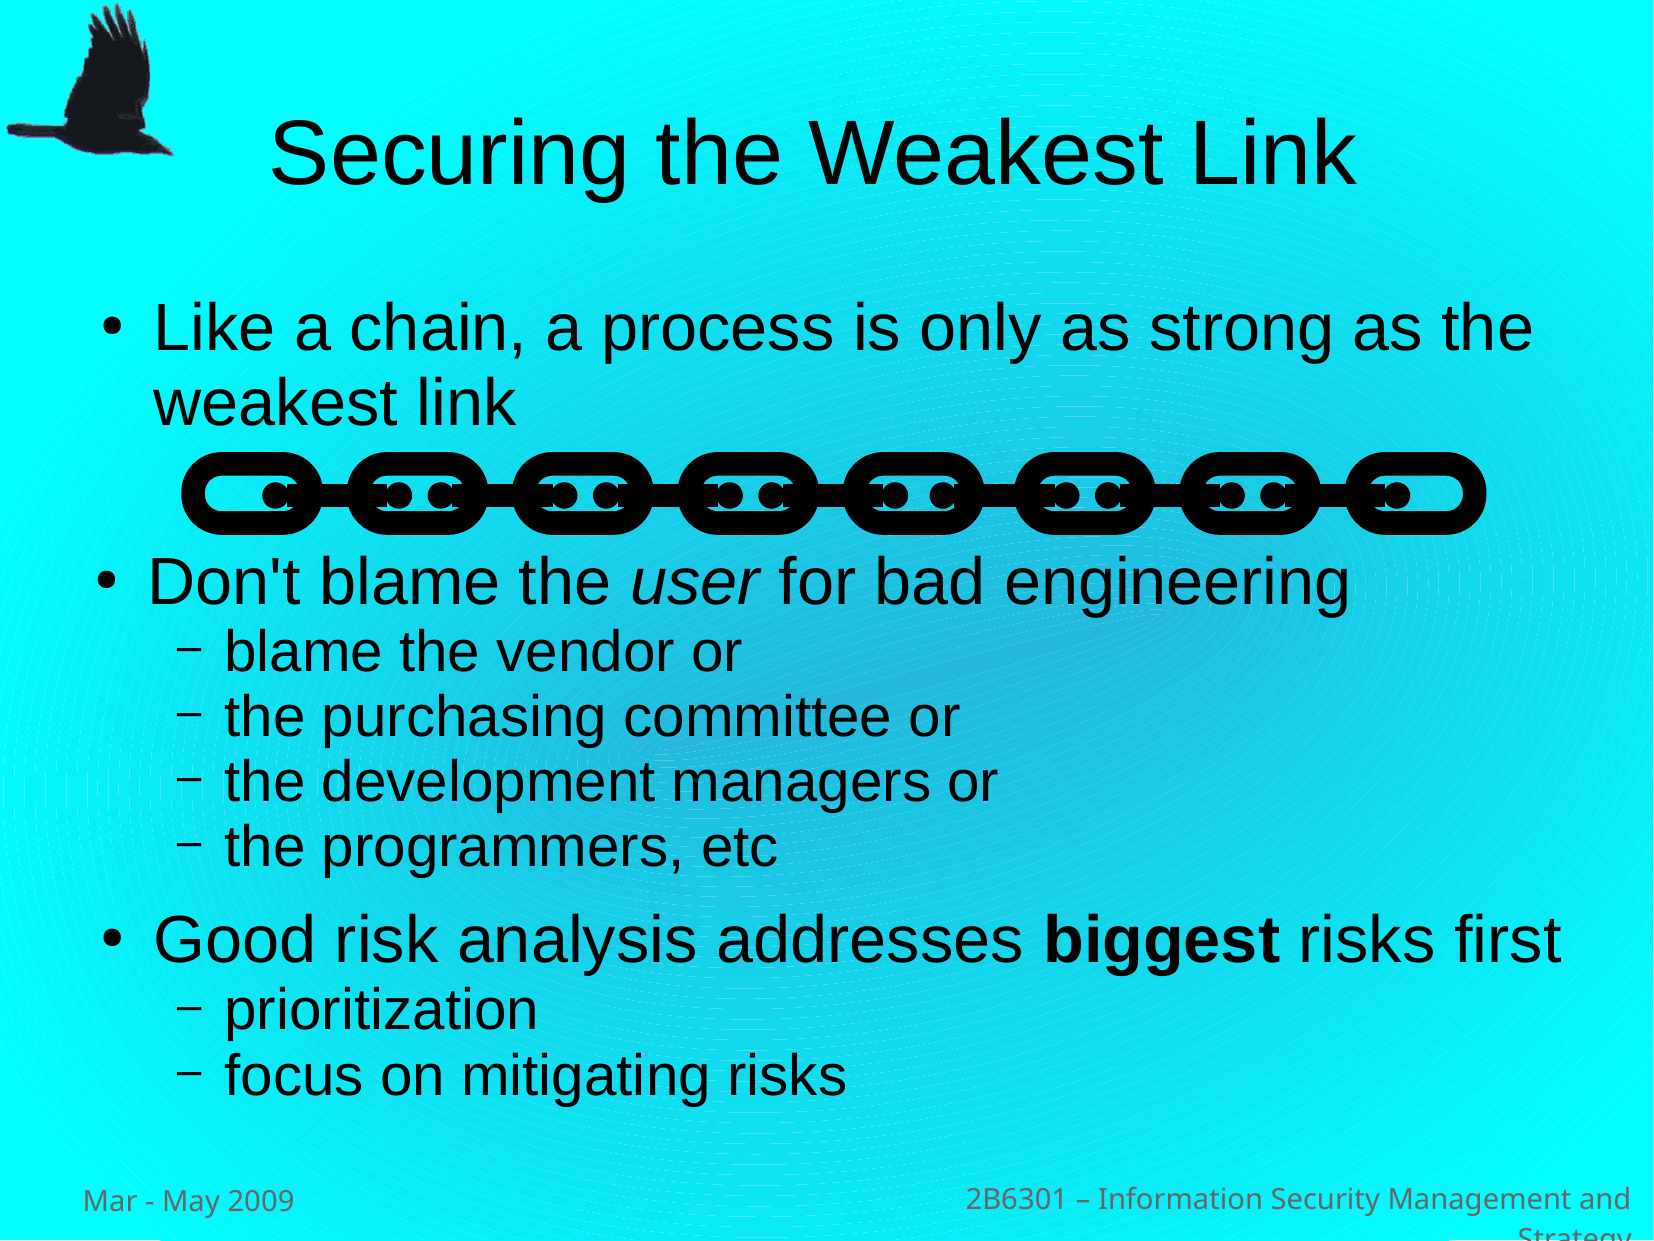

# Securing the Weakest Link
Like a chain, a process is only as strong as the weakest link
Don't blame the user for bad engineering
blame the vendor or
the purchasing committee or
the development managers or
the programmers, etc
Good risk analysis addresses biggest risks first
prioritization
focus on mitigating risks